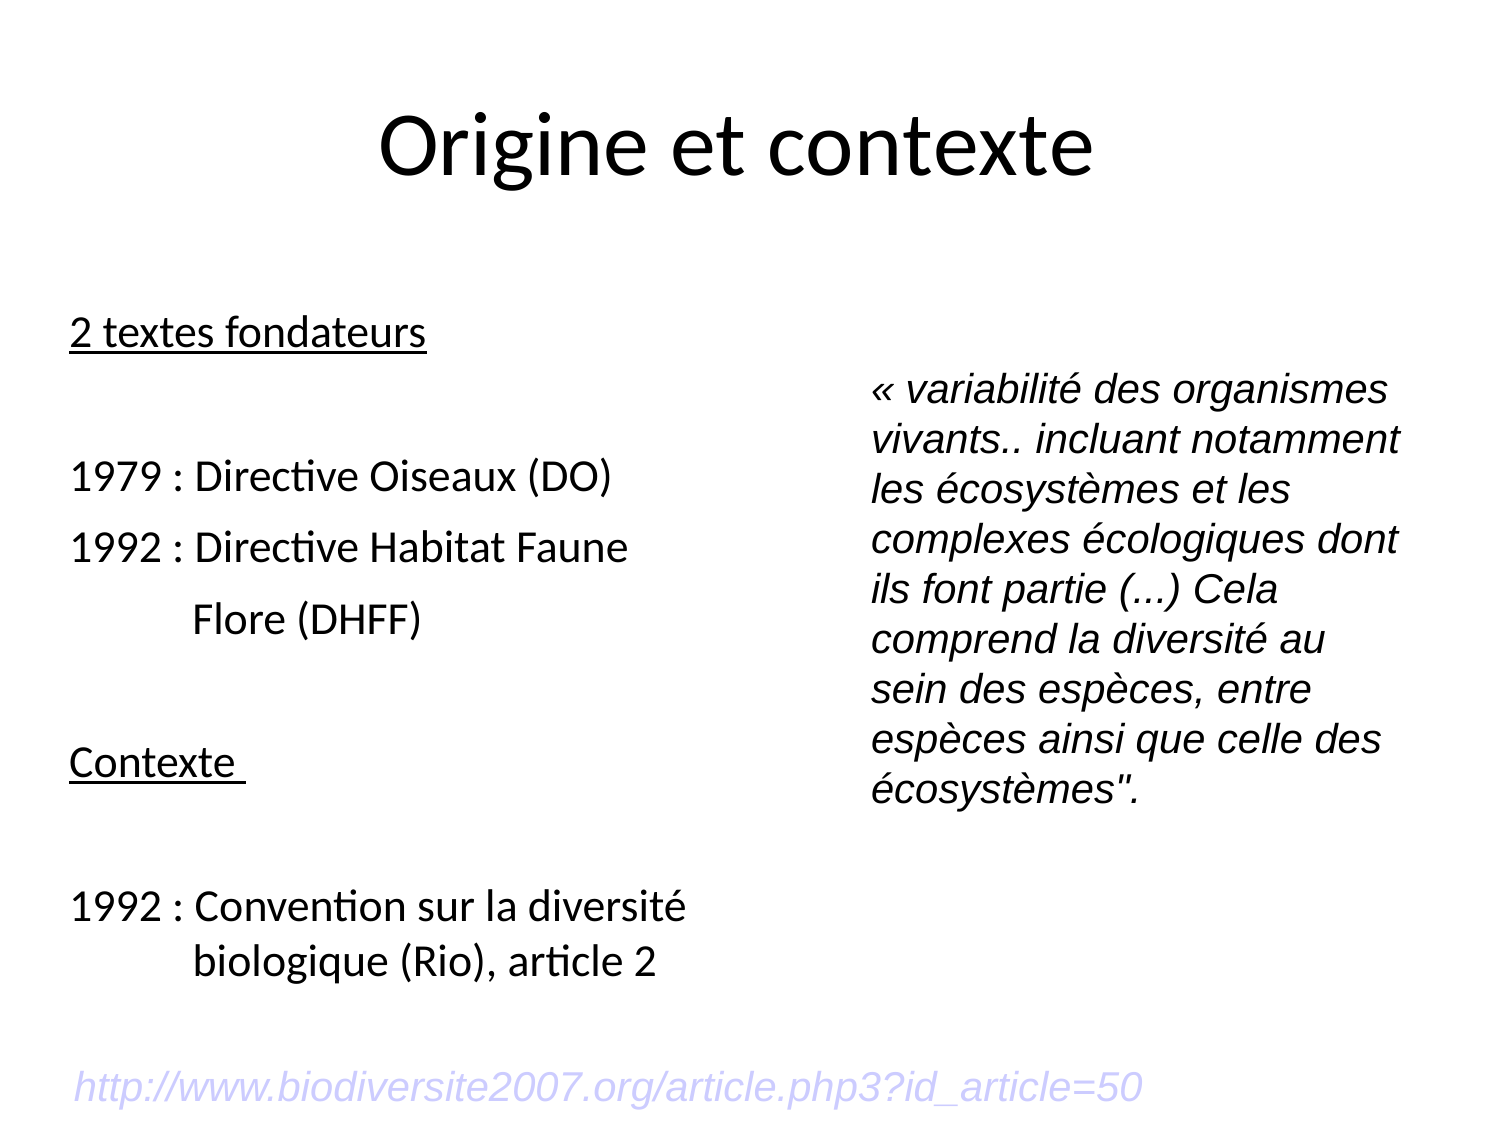

# Origine et contexte
2 textes fondateurs
1979 : Directive Oiseaux (DO)
1992 : Directive Habitat Faune
 Flore (DHFF)
Contexte
1992 : Convention sur la diversité biologique (Rio), article 2
« variabilité des organismes
vivants.. incluant notamment les écosystèmes et les complexes écologiques dont ils font partie (...) Cela comprend la diversité au sein des espèces, entre espèces ainsi que celle des écosystèmes".
http://www.biodiversite2007.org/article.php3?id_article=50